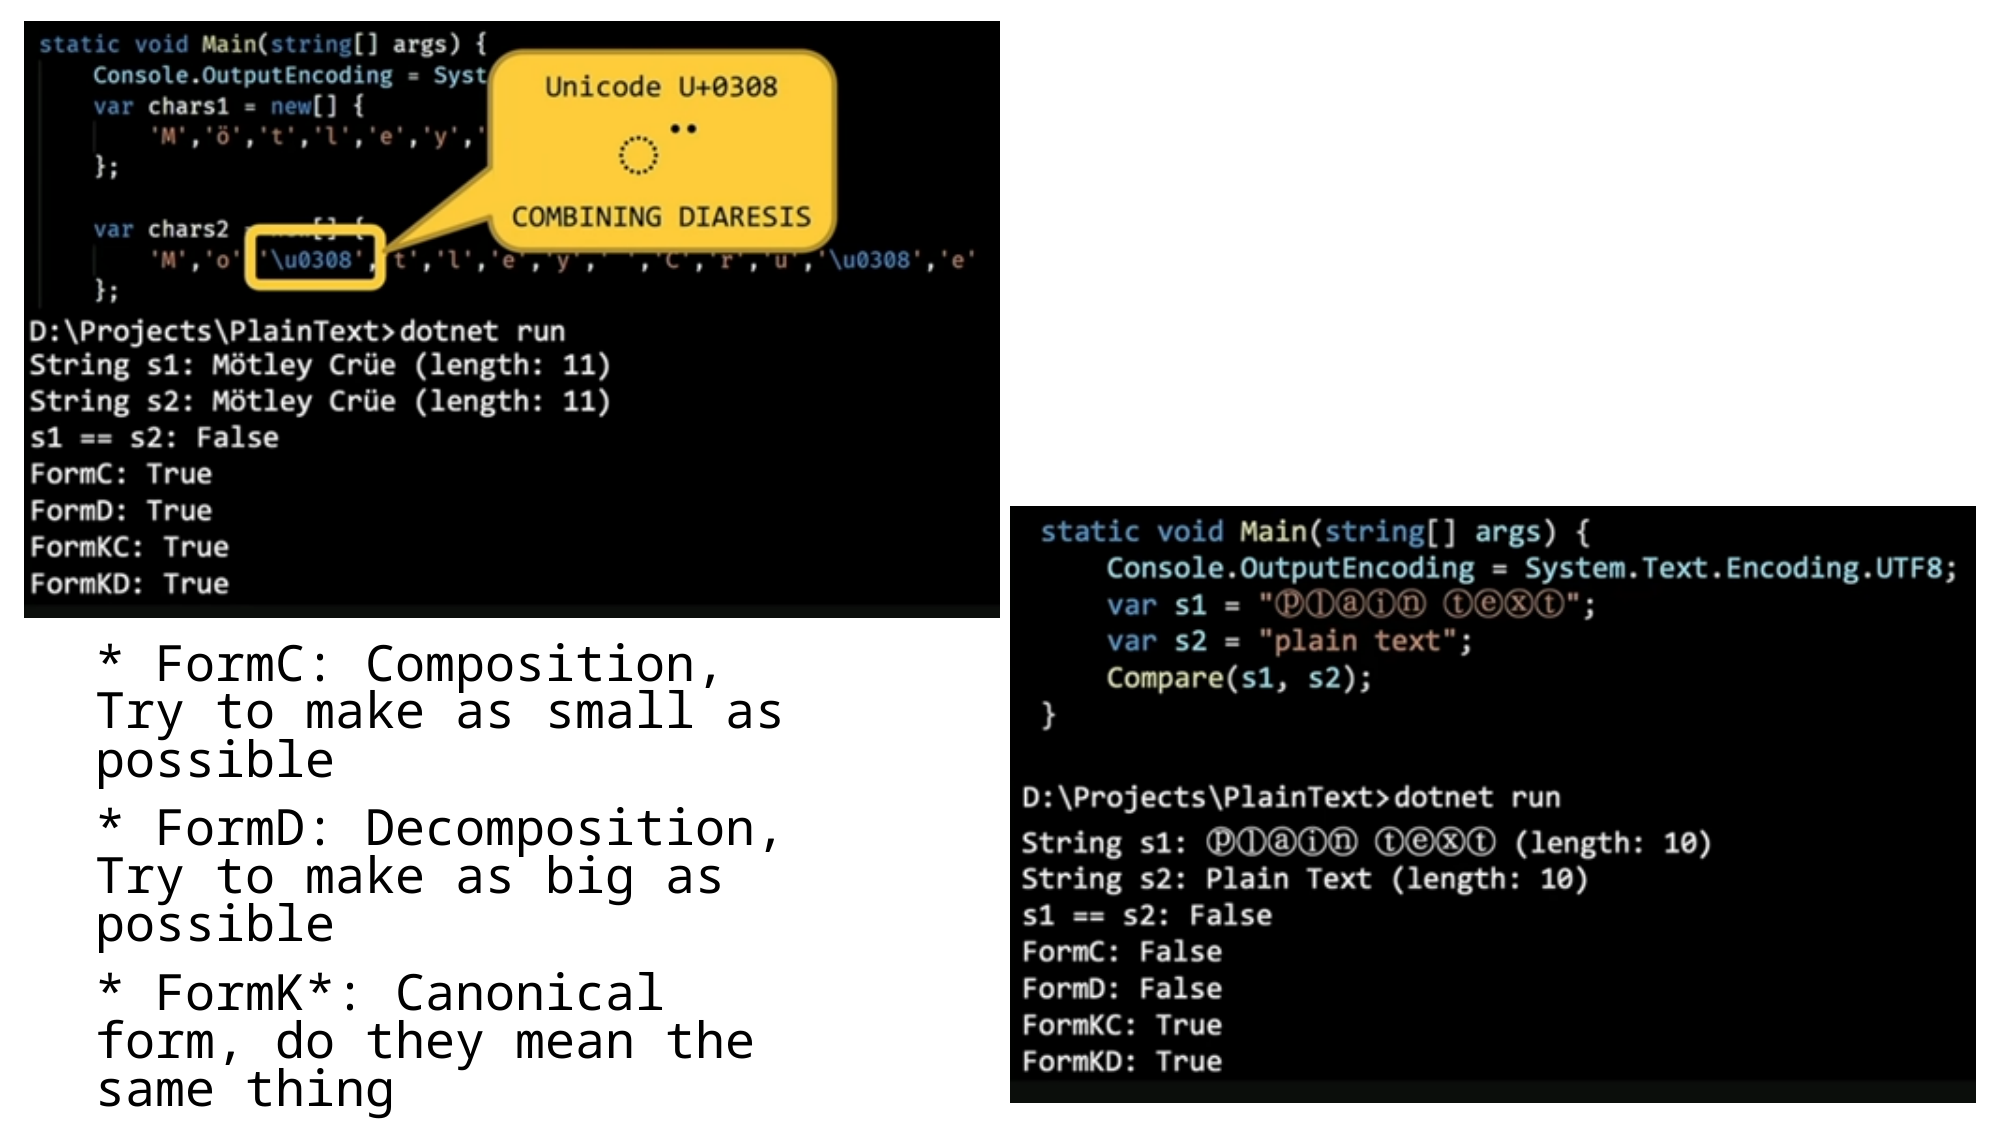

* FormC: Composition, Try to make as small as possible
* FormD: Decomposition, Try to make as big as possible
* FormK*: Canonical form, do they mean the same thing